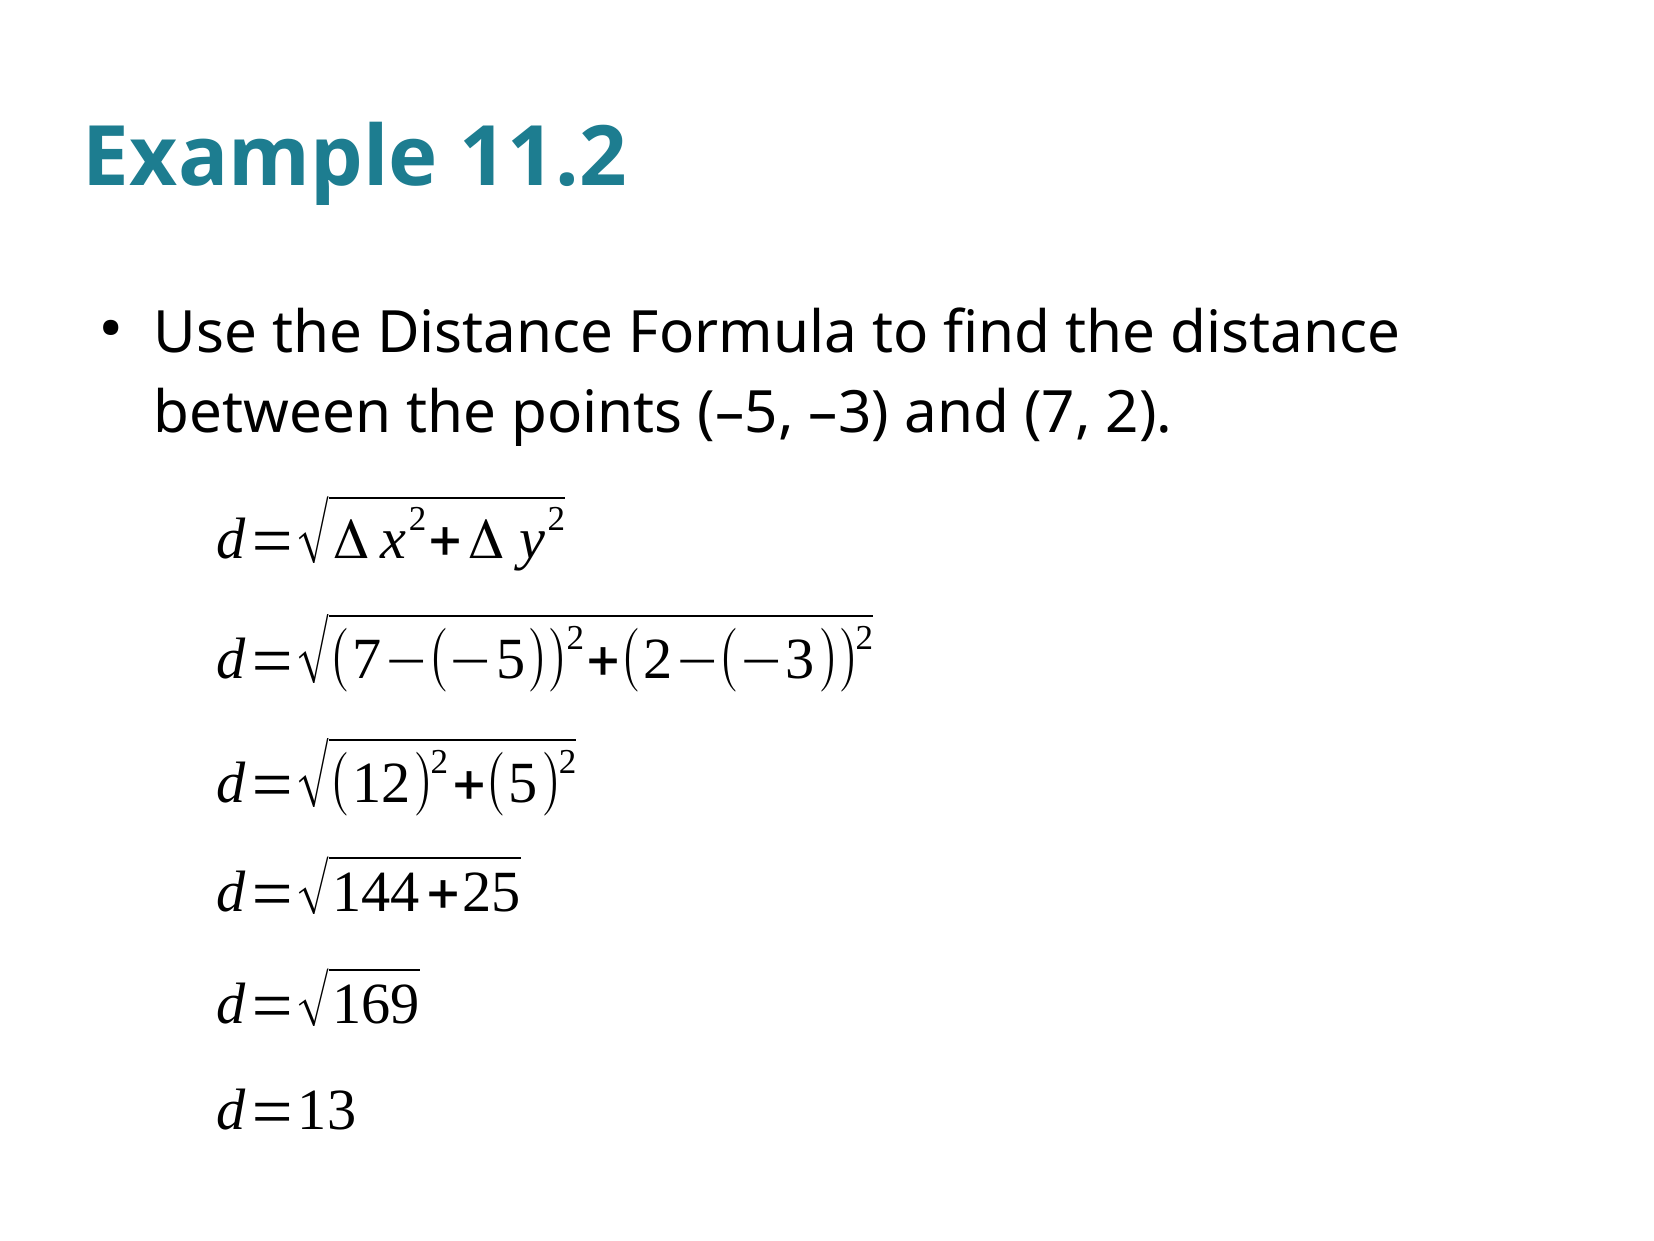

# Example 11.2
Use the Distance Formula to find the distance between the points (–5, –3) and (7, 2).